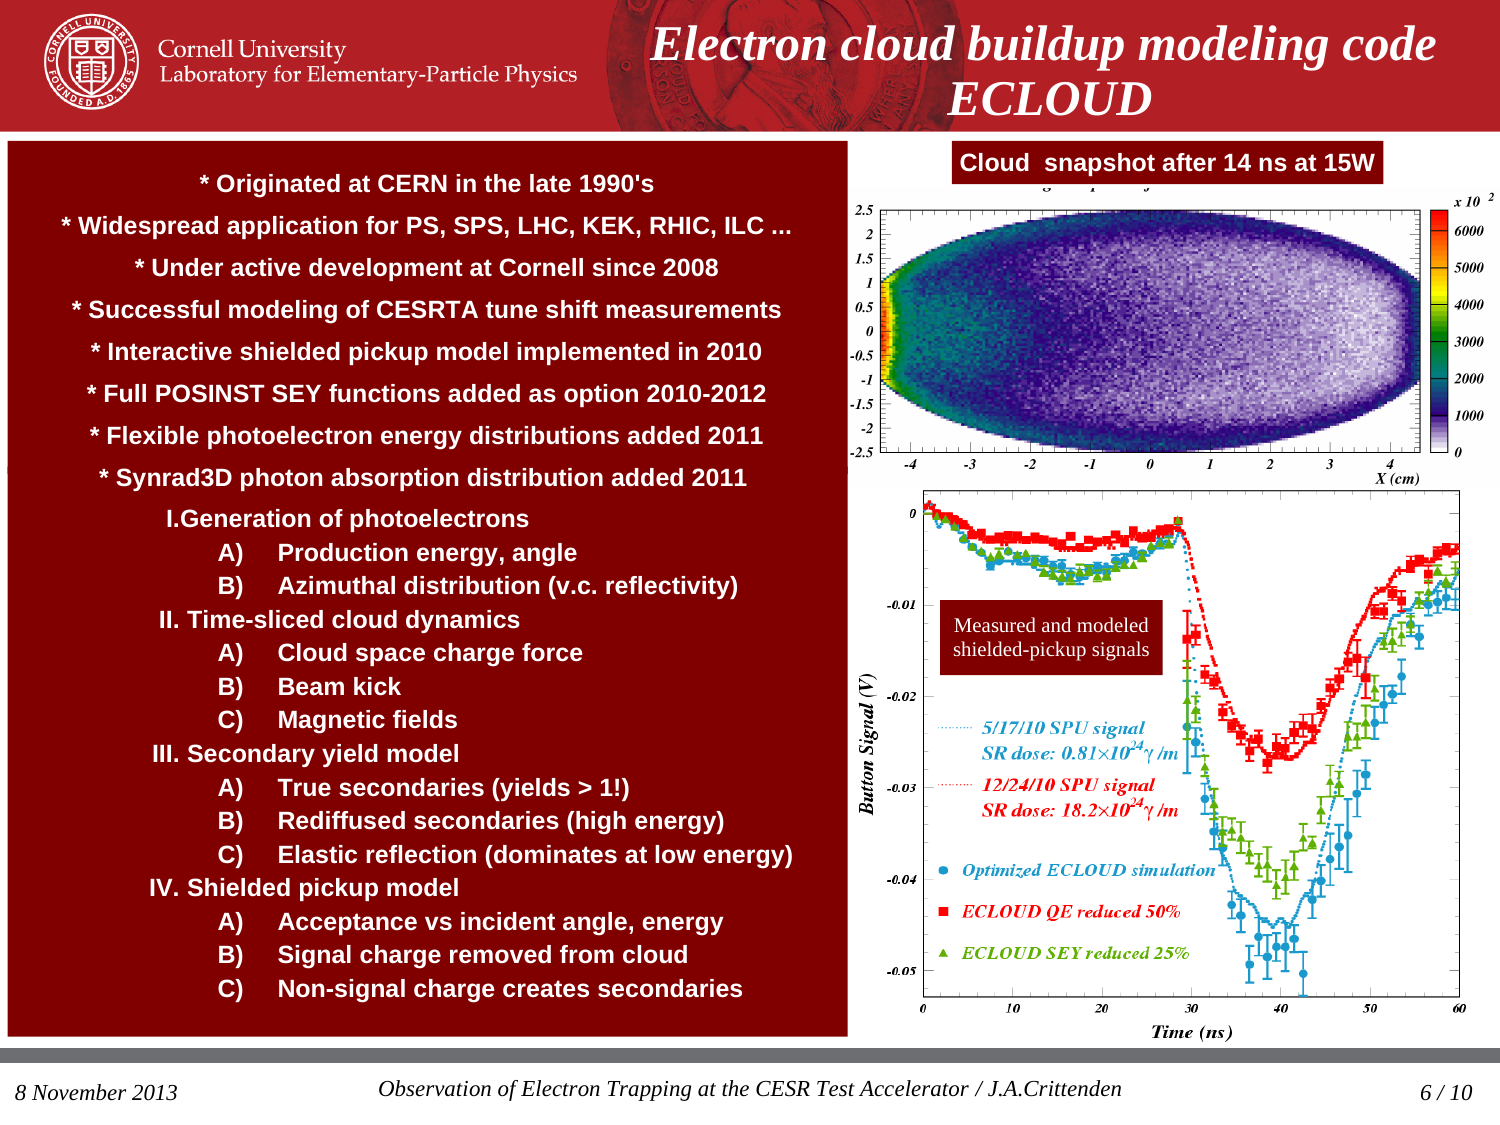

# Electron cloud buildup modeling code ECLOUD
* Originated at CERN in the late 1990's
* Widespread application for PS, SPS, LHC, KEK, RHIC, ILC ...
* Under active development at Cornell since 2008
* Successful modeling of CESRTA tune shift measurements
* Interactive shielded pickup model implemented in 2010
* Full POSINST SEY functions added as option 2010-2012
* Flexible photoelectron energy distributions added 2011
* Synrad3D photon absorption distribution added 2011
Cloud snapshot after 14 ns at 15W
Generation of photoelectrons
Production energy, angle
Azimuthal distribution (v.c. reflectivity)
 Time-sliced cloud dynamics
Cloud space charge force
Beam kick
Magnetic fields
 Secondary yield model
True secondaries (yields > 1!)
Rediffused secondaries (high energy)
Elastic reflection (dominates at low energy)
 Shielded pickup model
Acceptance vs incident angle, energy
Signal charge removed from cloud
Non-signal charge creates secondaries
Measured and modeled shielded-pickup signals